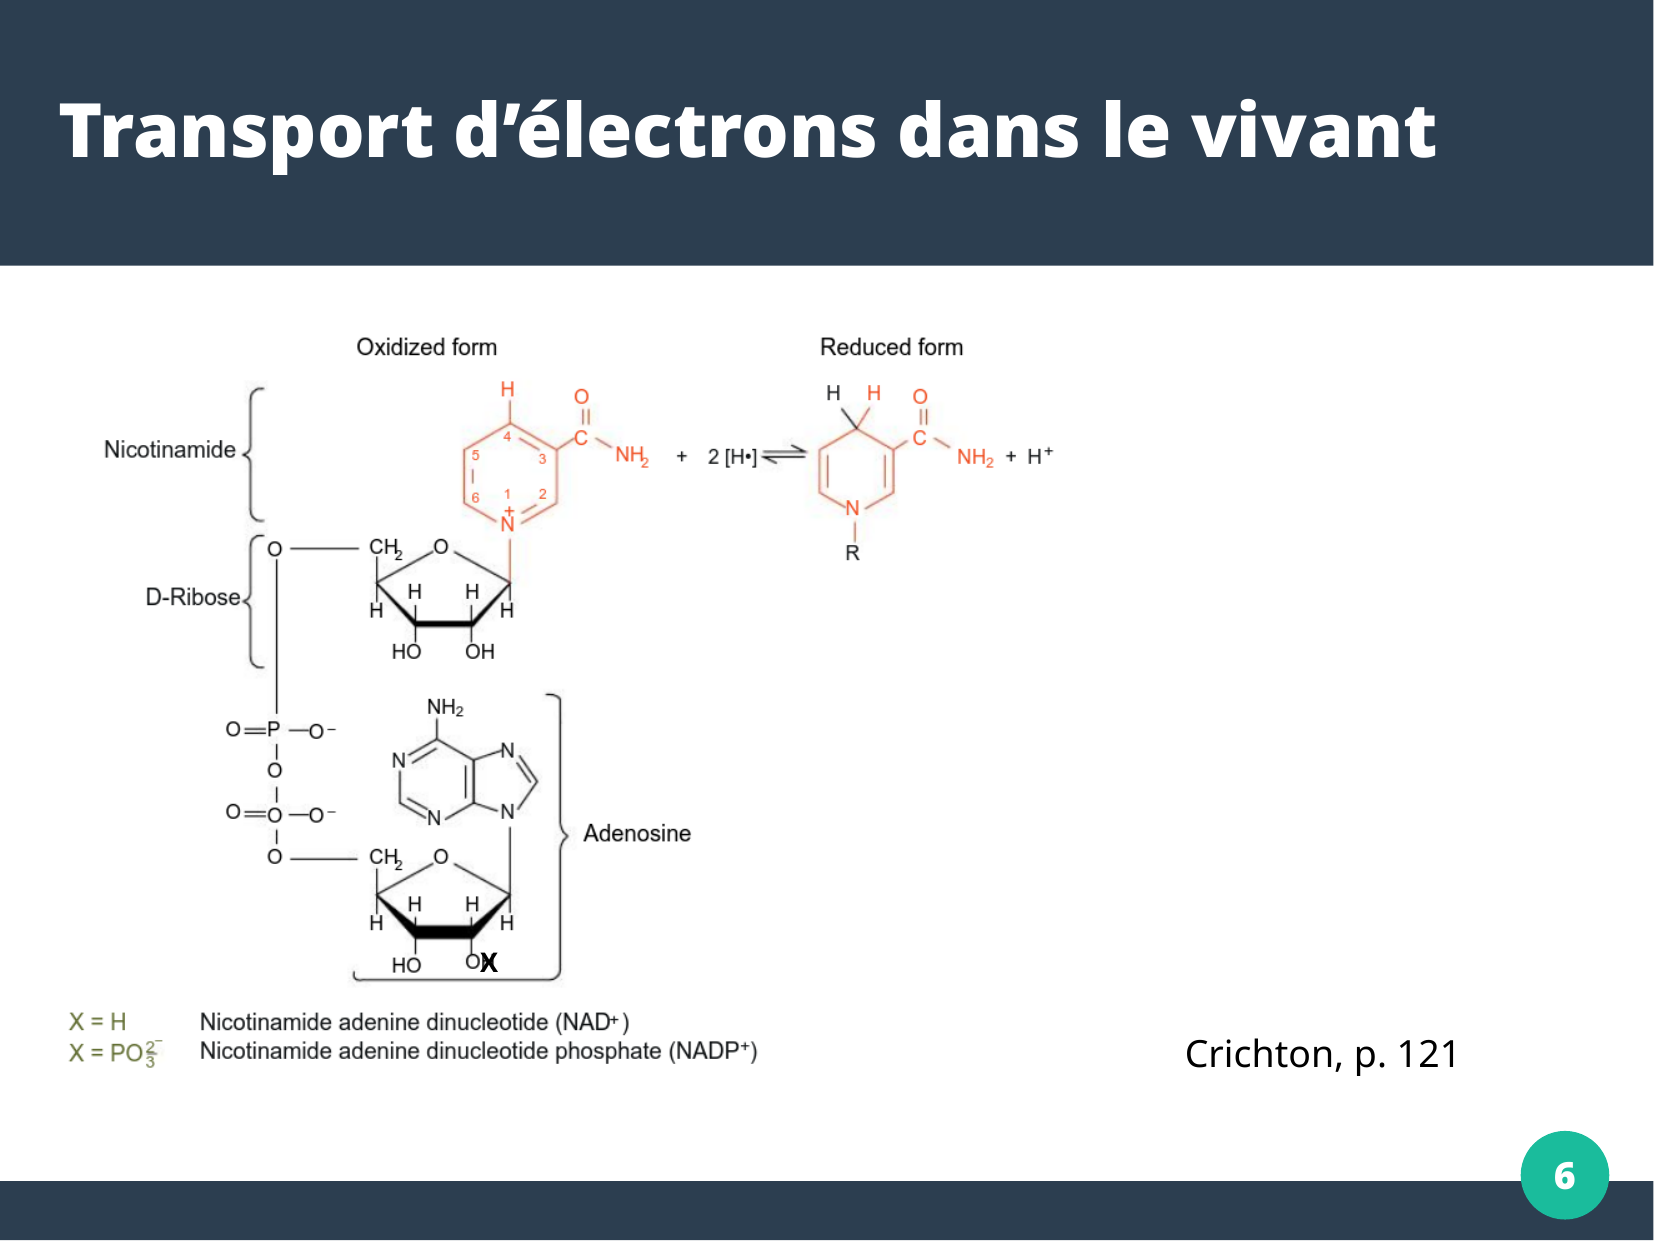

# Transport d’électrons dans le vivant
X
Crichton, p. 121
6